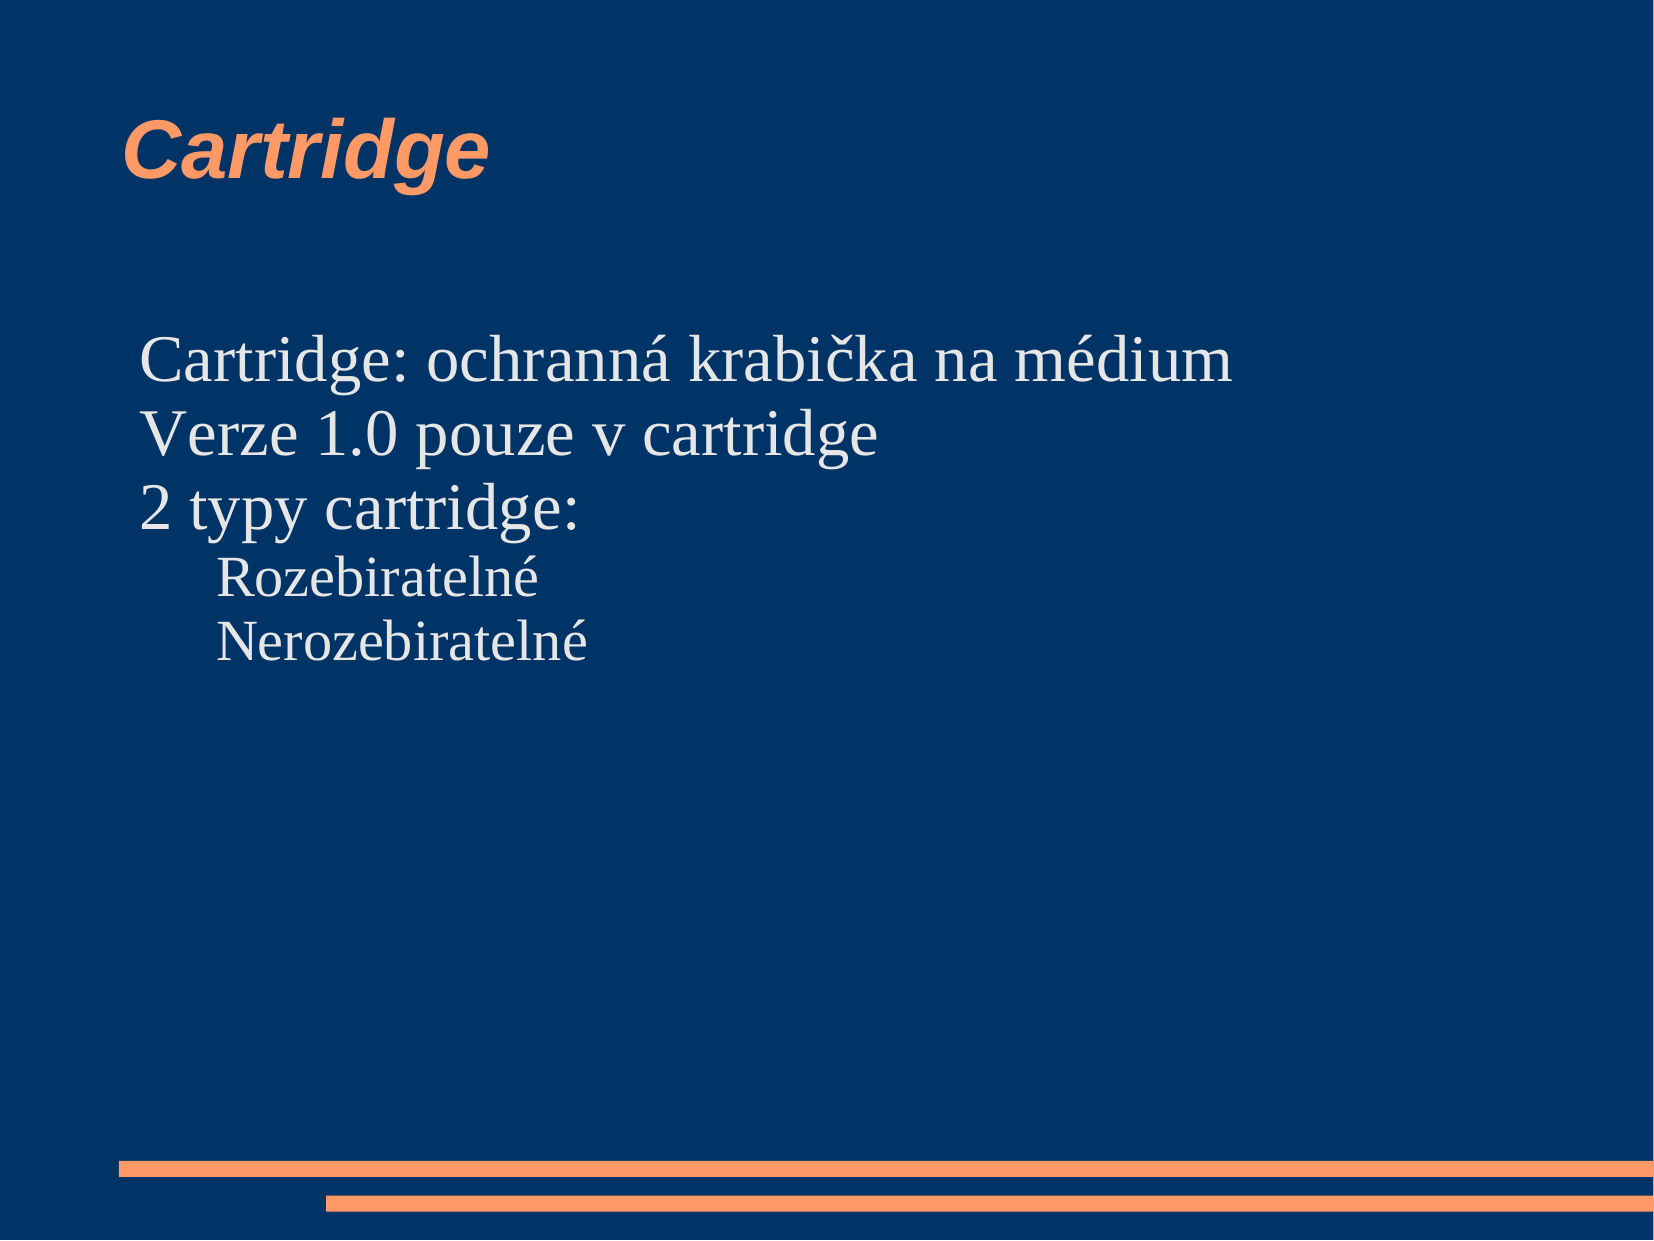

# Cartridge
Cartridge: ochranná krabička na médium
Verze 1.0 pouze v cartridge
2 typy cartridge:
Rozebiratelné
Nerozebiratelné